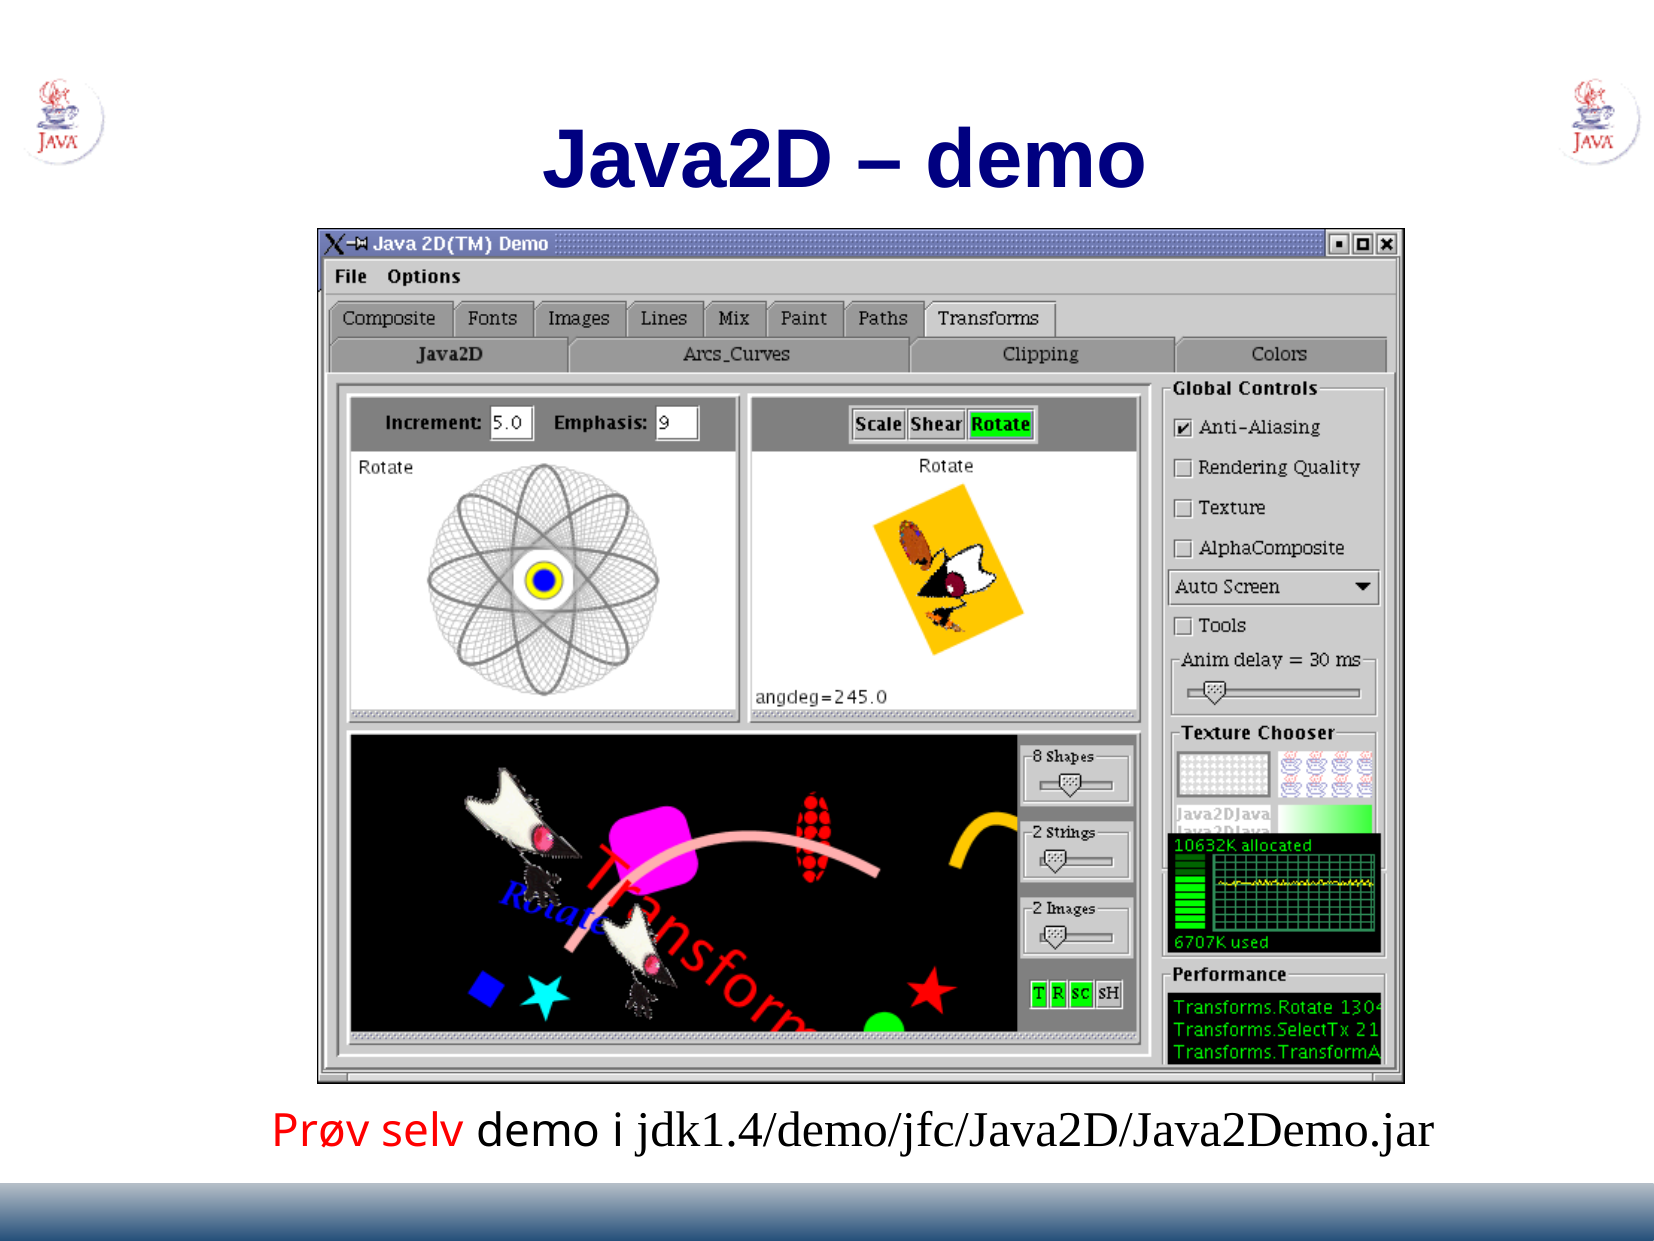

# Java2D – demo
Prøv selv demo i jdk1.4/demo/jfc/Java2D/Java2Demo.jar